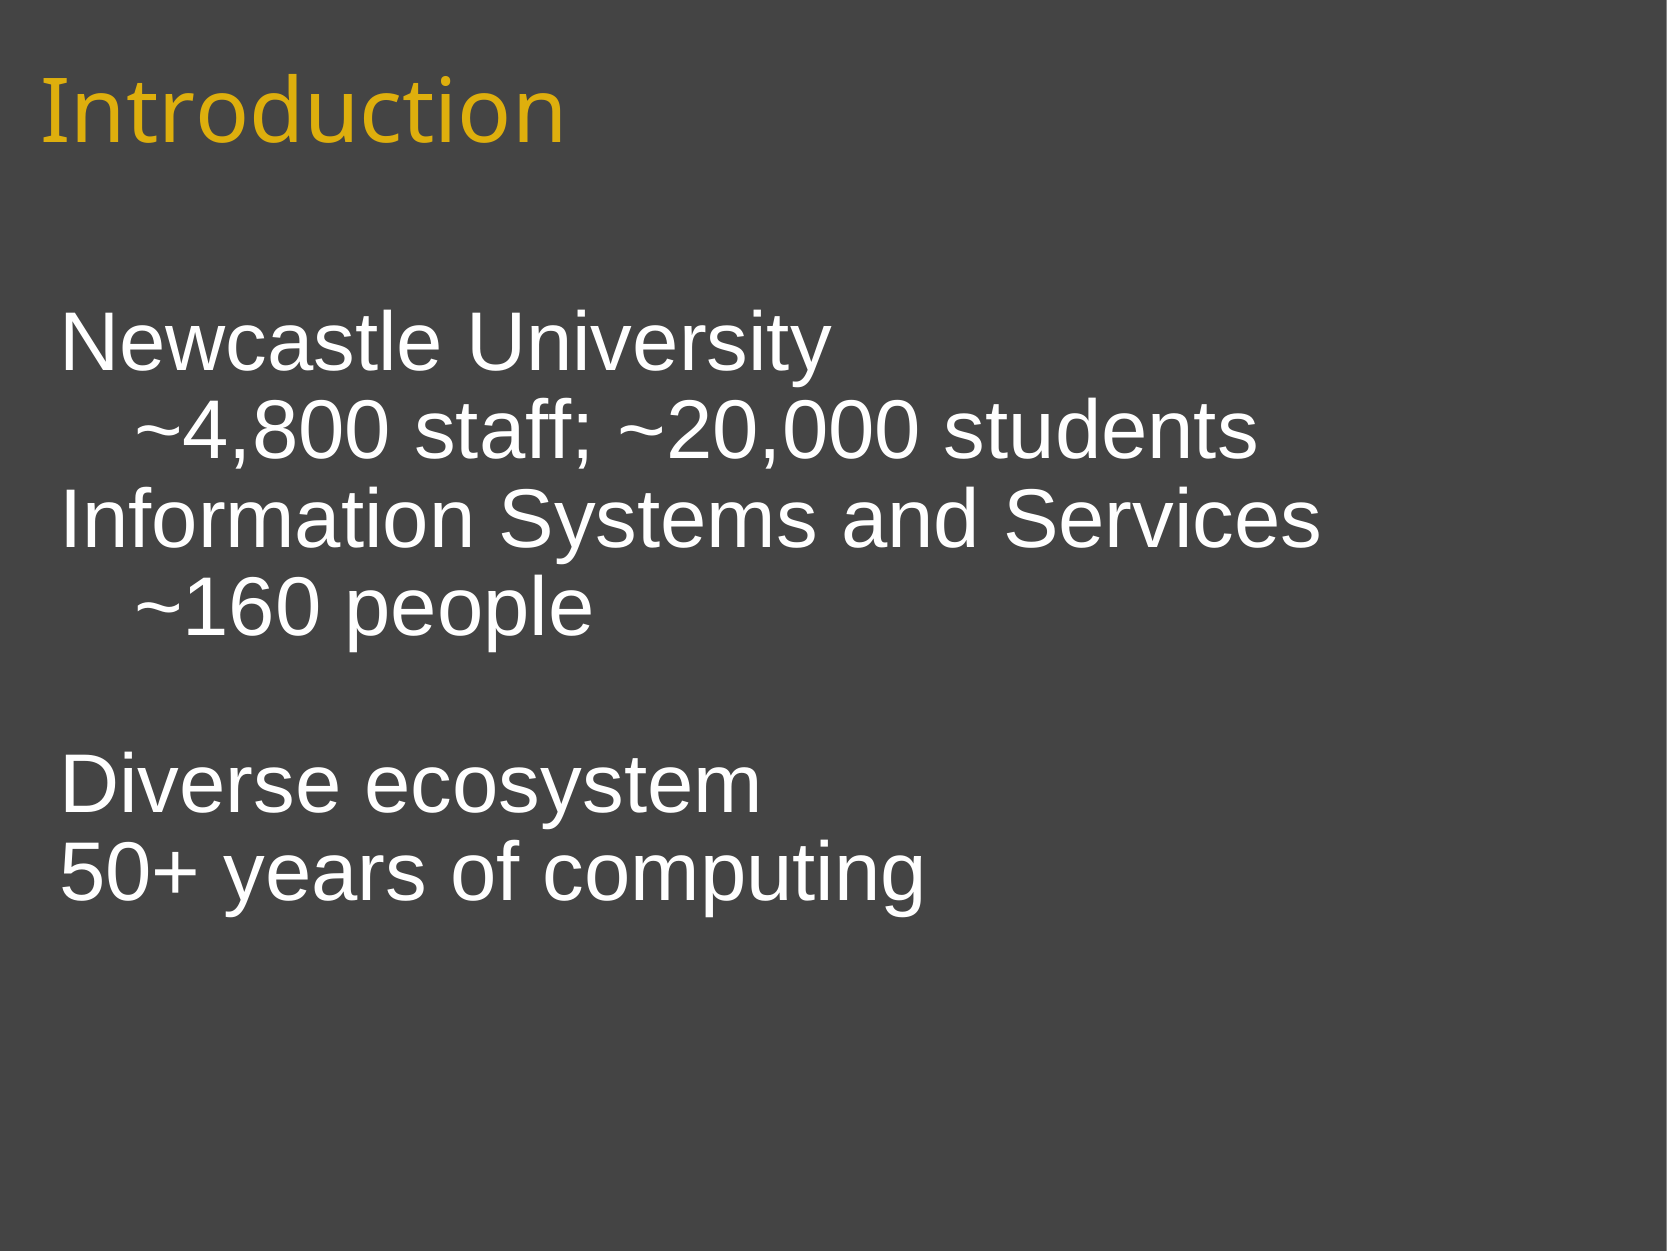

# Introduction
Newcastle University
~4,800 staff; ~20,000 students
Information Systems and Services
~160 people
Diverse ecosystem
50+ years of computing